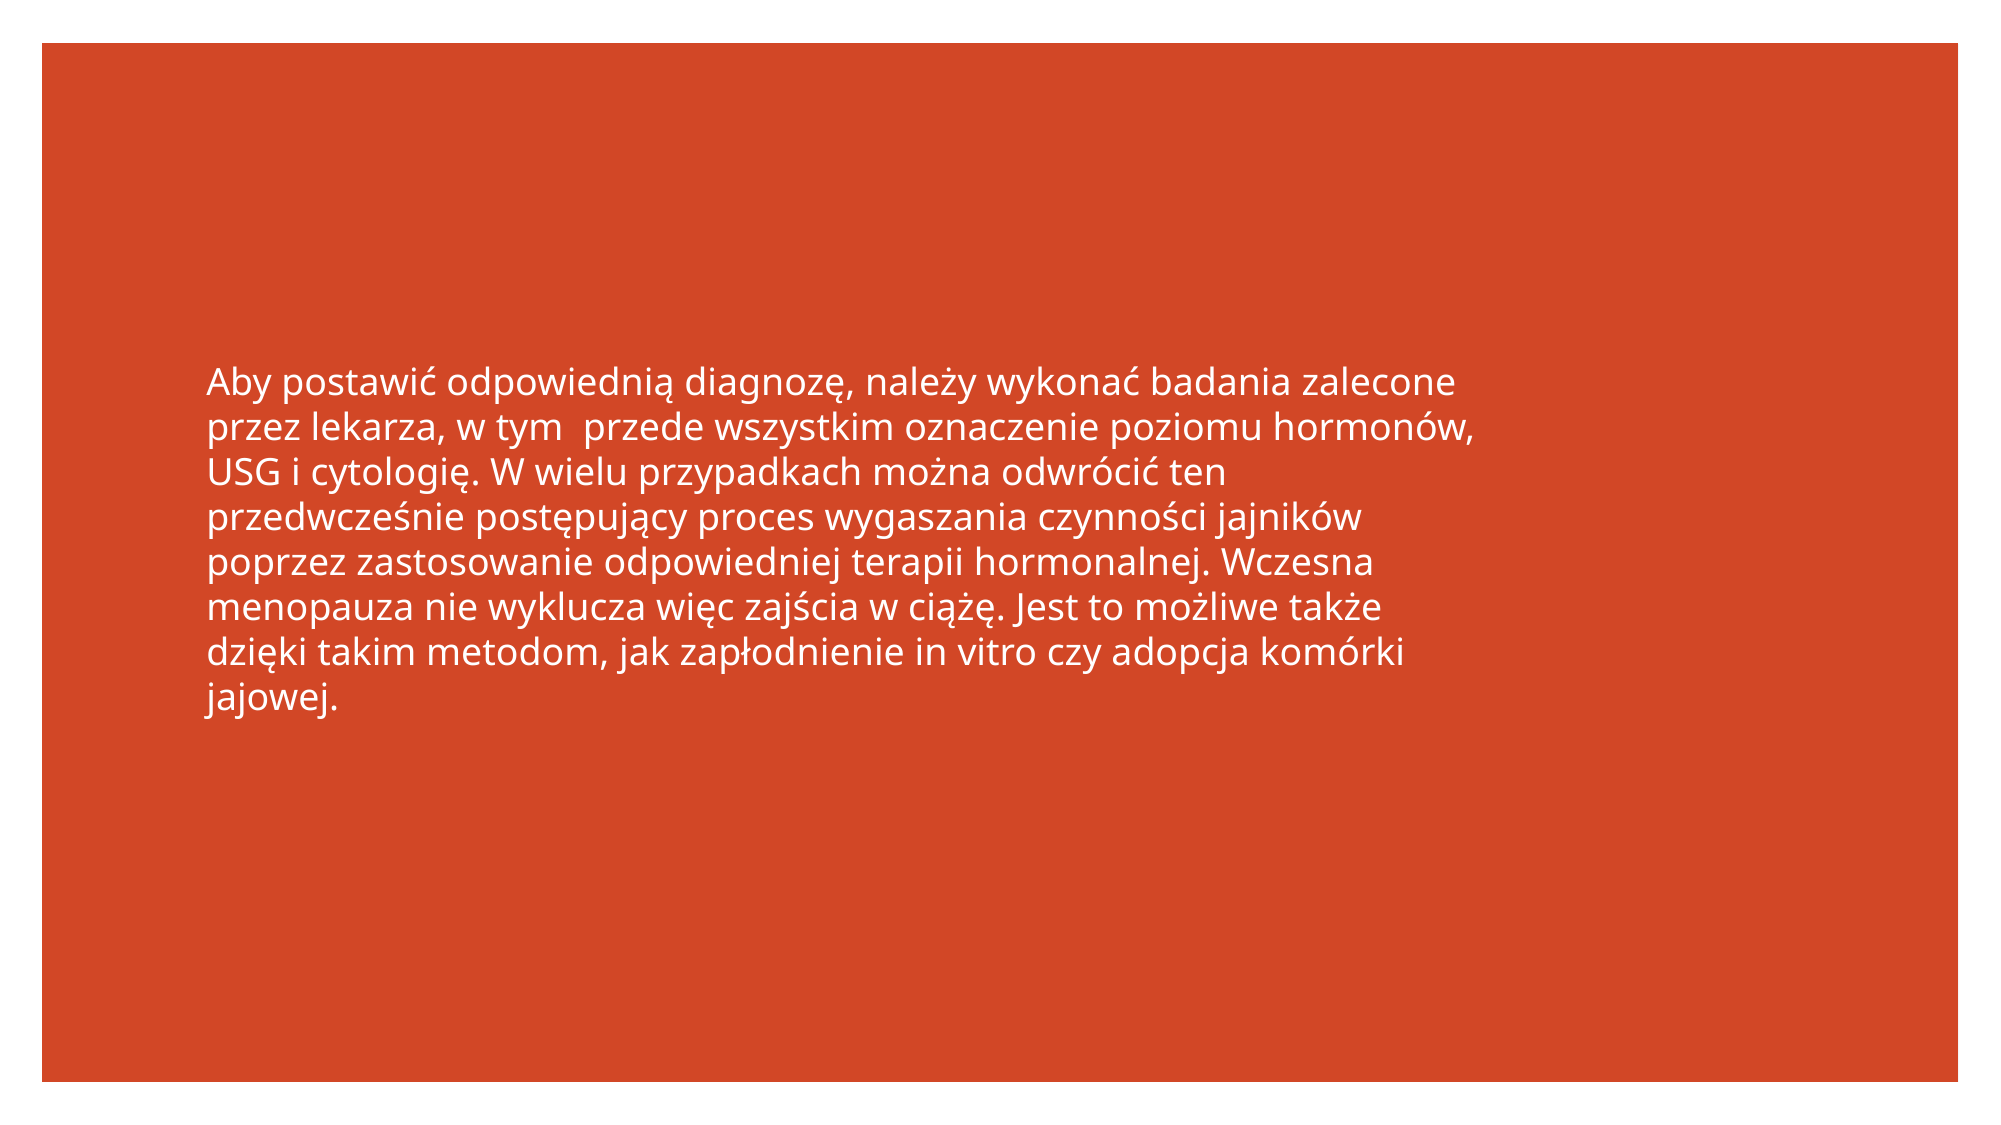

Aby postawić odpowiednią diagnozę, należy wykonać badania zalecone przez lekarza, w tym  przede wszystkim oznaczenie poziomu hormonów, USG i cytologię. W wielu przypadkach można odwrócić ten przedwcześnie postępujący proces wygaszania czynności jajników poprzez zastosowanie odpowiedniej terapii hormonalnej. Wczesna menopauza nie wyklucza więc zajścia w ciążę. Jest to możliwe także dzięki takim metodom, jak zapłodnienie in vitro czy adopcja komórki jajowej.